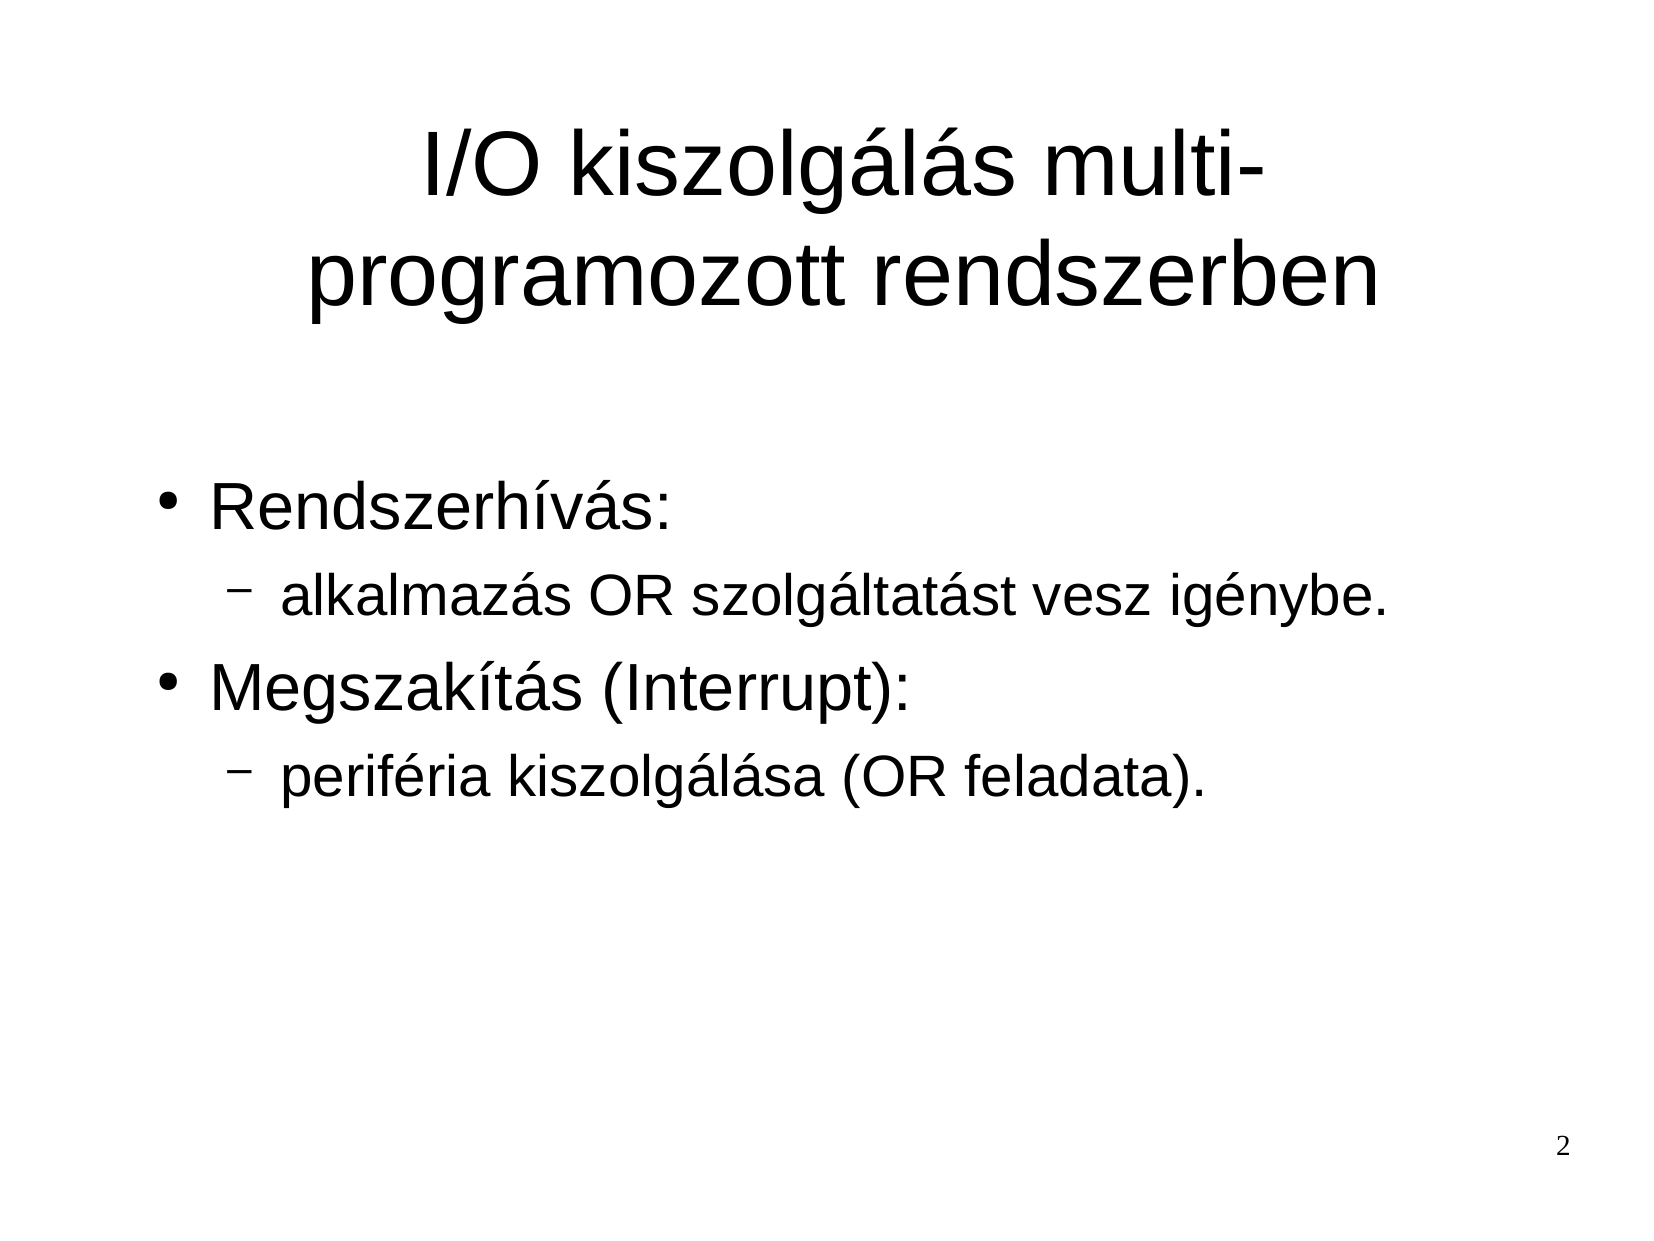

# I/O kiszolgálás multi-programozott rendszerben
Rendszerhívás:
alkalmazás OR szolgáltatást vesz igénybe.
Megszakítás (Interrupt):
periféria kiszolgálása (OR feladata).
2